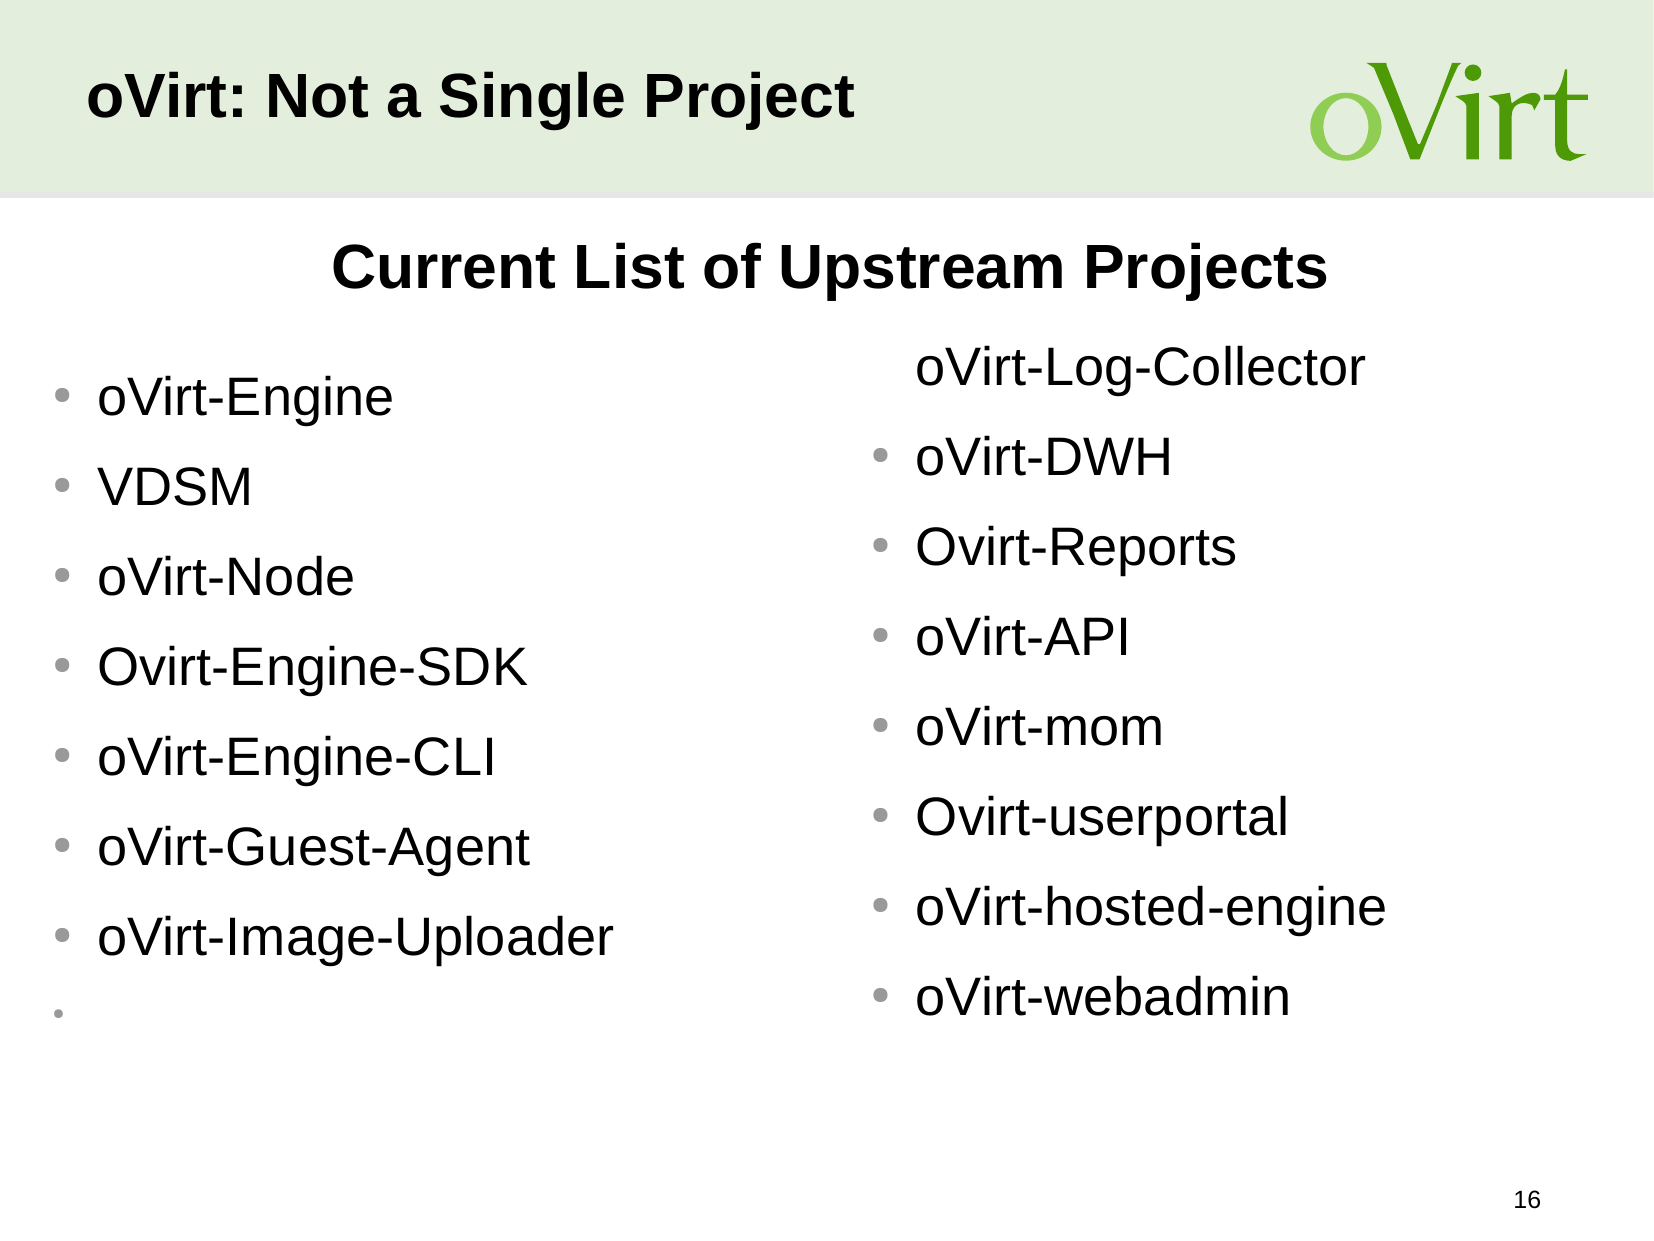

# oVirt: Not a Single Project
Current List of Upstream Projects
oVirt-Log-Collector
oVirt-DWH
Ovirt-Reports
oVirt-API
oVirt-mom
Ovirt-userportal
oVirt-hosted-engine
oVirt-webadmin
oVirt-Engine
VDSM
oVirt-Node
Ovirt-Engine-SDK
oVirt-Engine-CLI
oVirt-Guest-Agent
oVirt-Image-Uploader